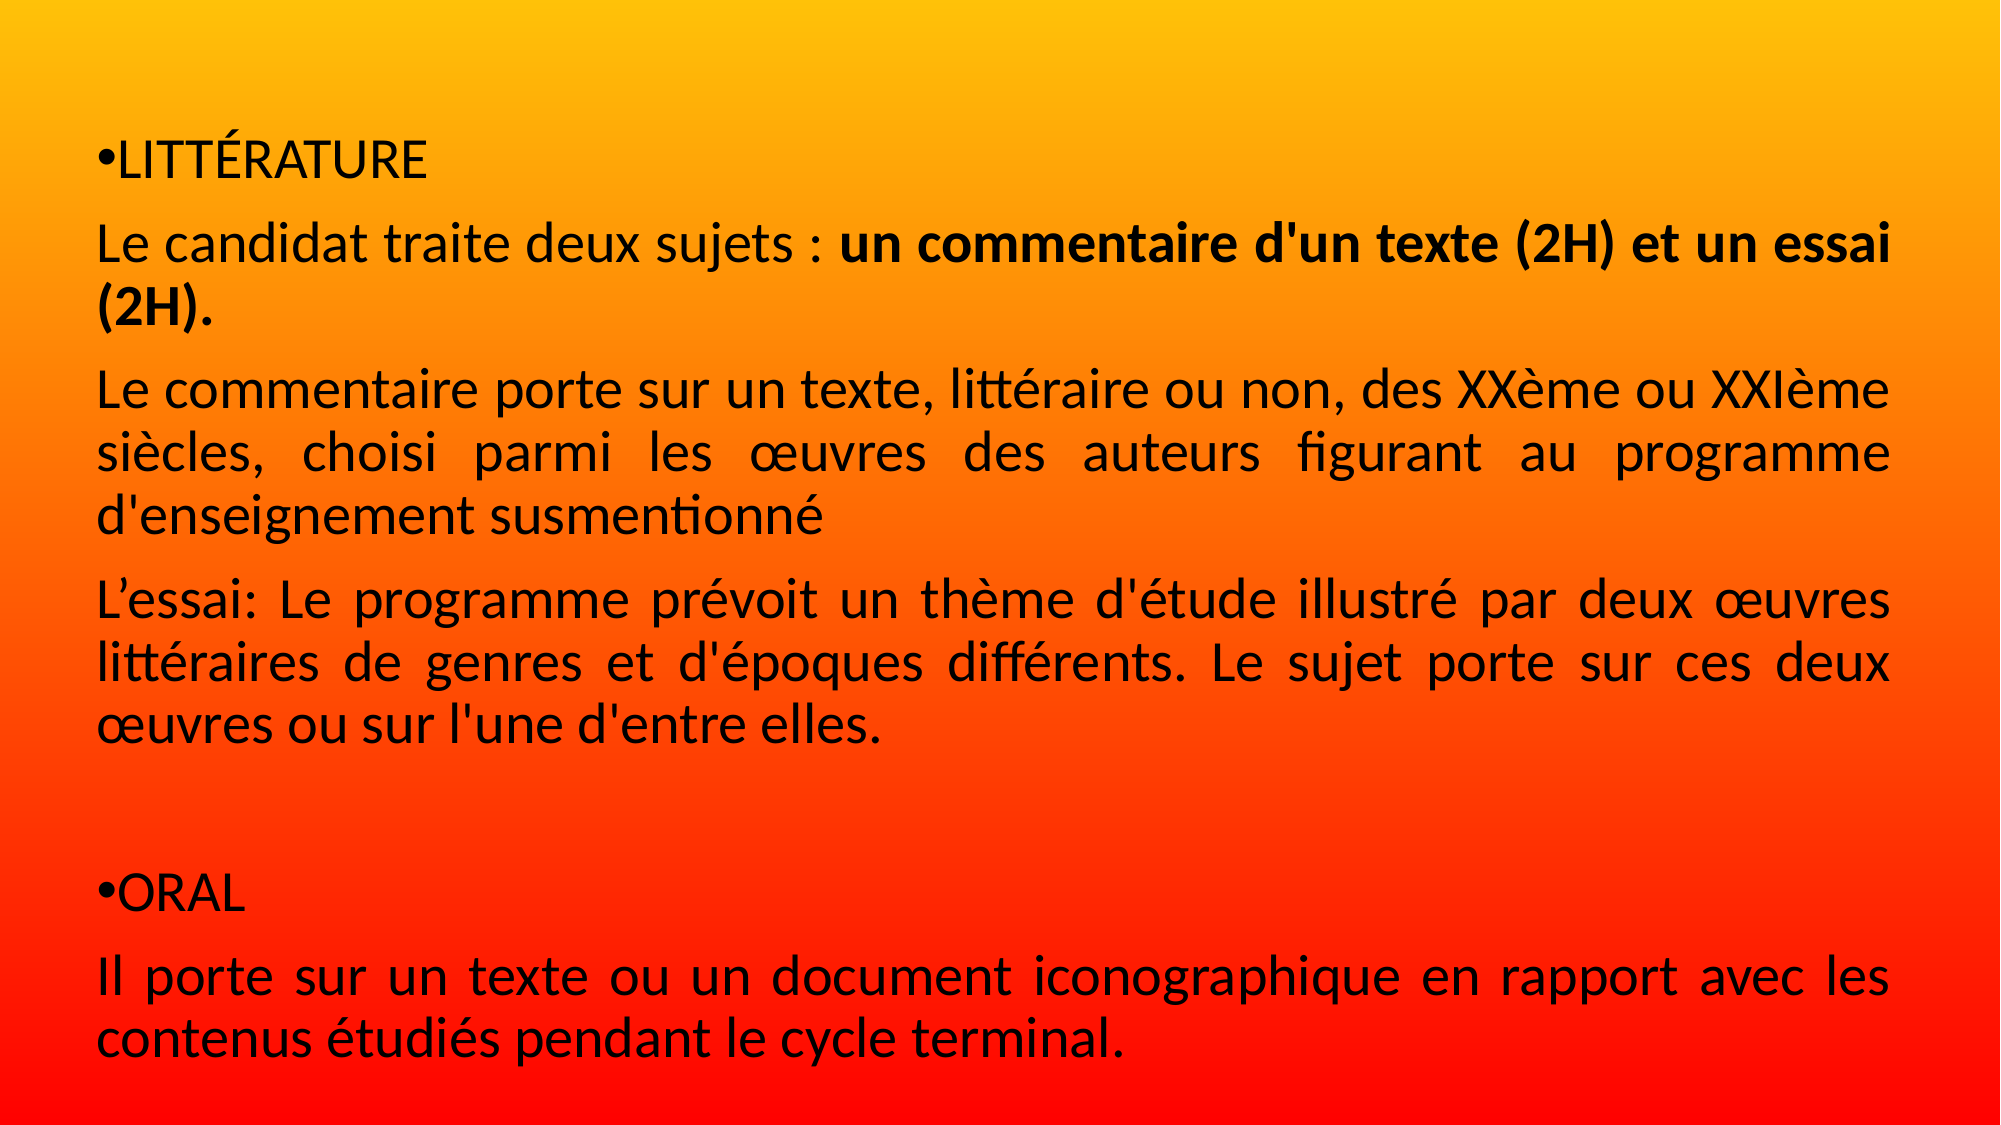

# LITTÉRATURE
Le candidat traite deux sujets : un commentaire d'un texte (2H) et un essai (2H).
Le commentaire porte sur un texte, littéraire ou non, des XXème ou XXIème siècles, choisi parmi les œuvres des auteurs figurant au programme d'enseignement susmentionné
L’essai: Le programme prévoit un thème d'étude illustré par deux œuvres littéraires de genres et d'époques différents. Le sujet porte sur ces deux œuvres ou sur l'une d'entre elles.
ORAL
Il porte sur un texte ou un document iconographique en rapport avec les contenus étudiés pendant le cycle terminal.